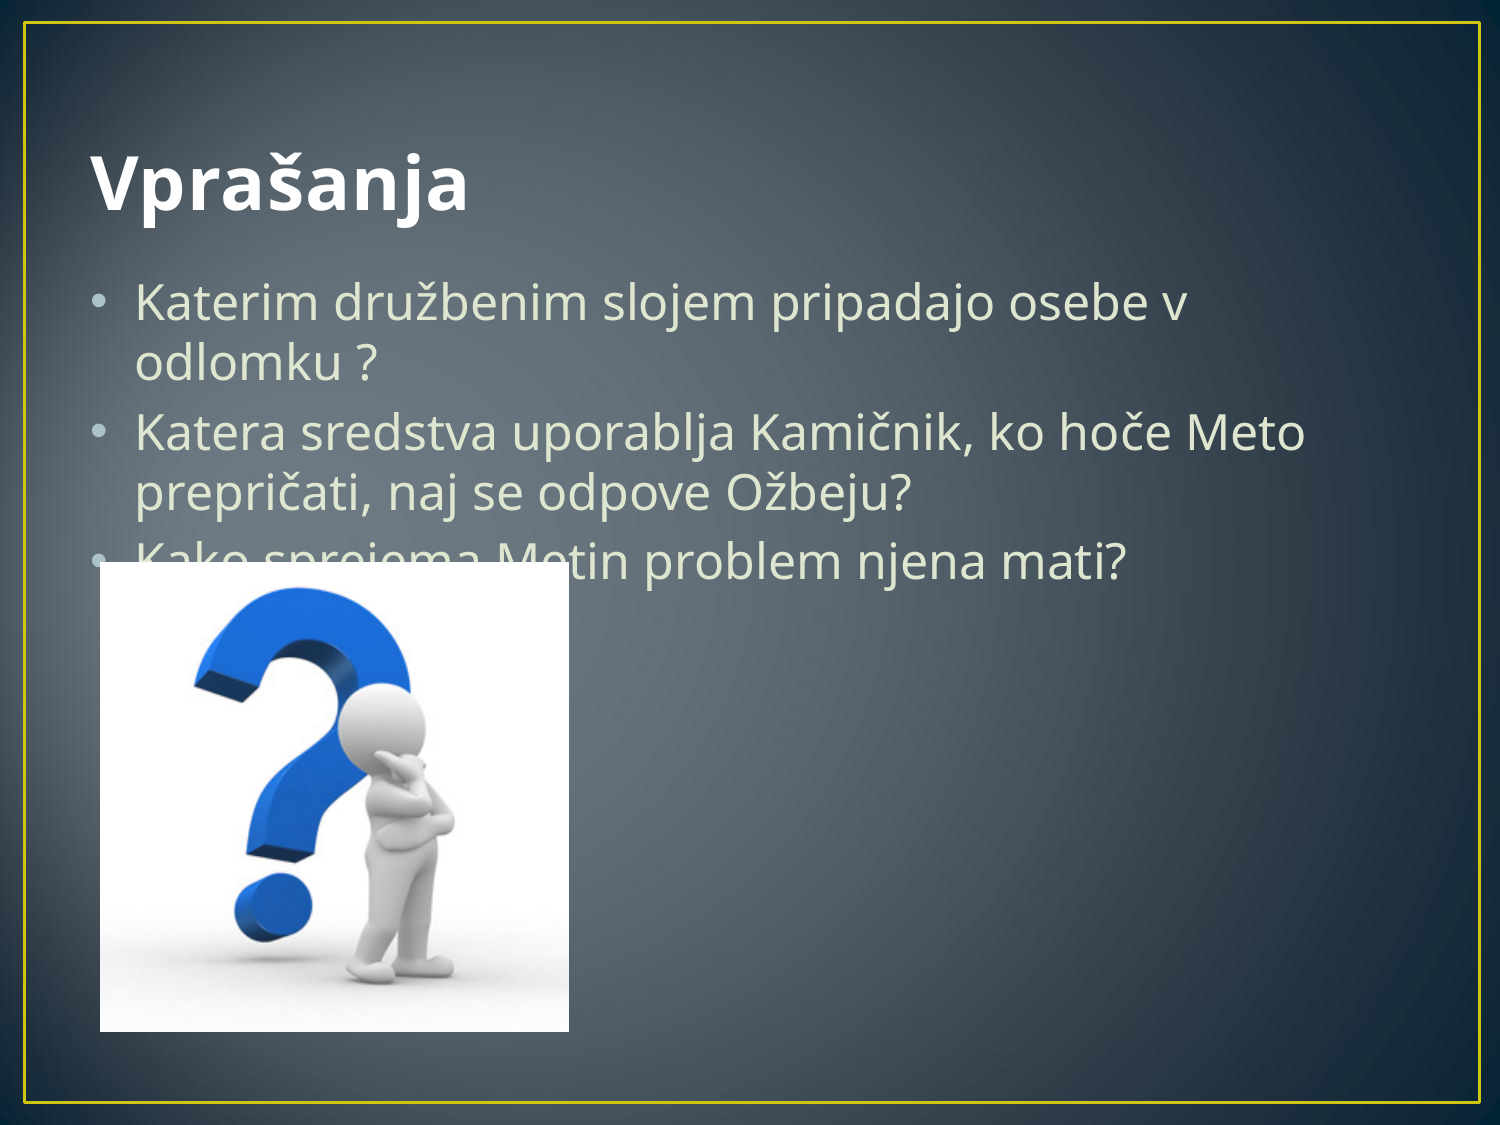

# Vprašanja
Katerim družbenim slojem pripadajo osebe v odlomku ?
Katera sredstva uporablja Kamičnik, ko hoče Meto prepričati, naj se odpove Ožbeju?
Kako sprejema Metin problem njena mati?